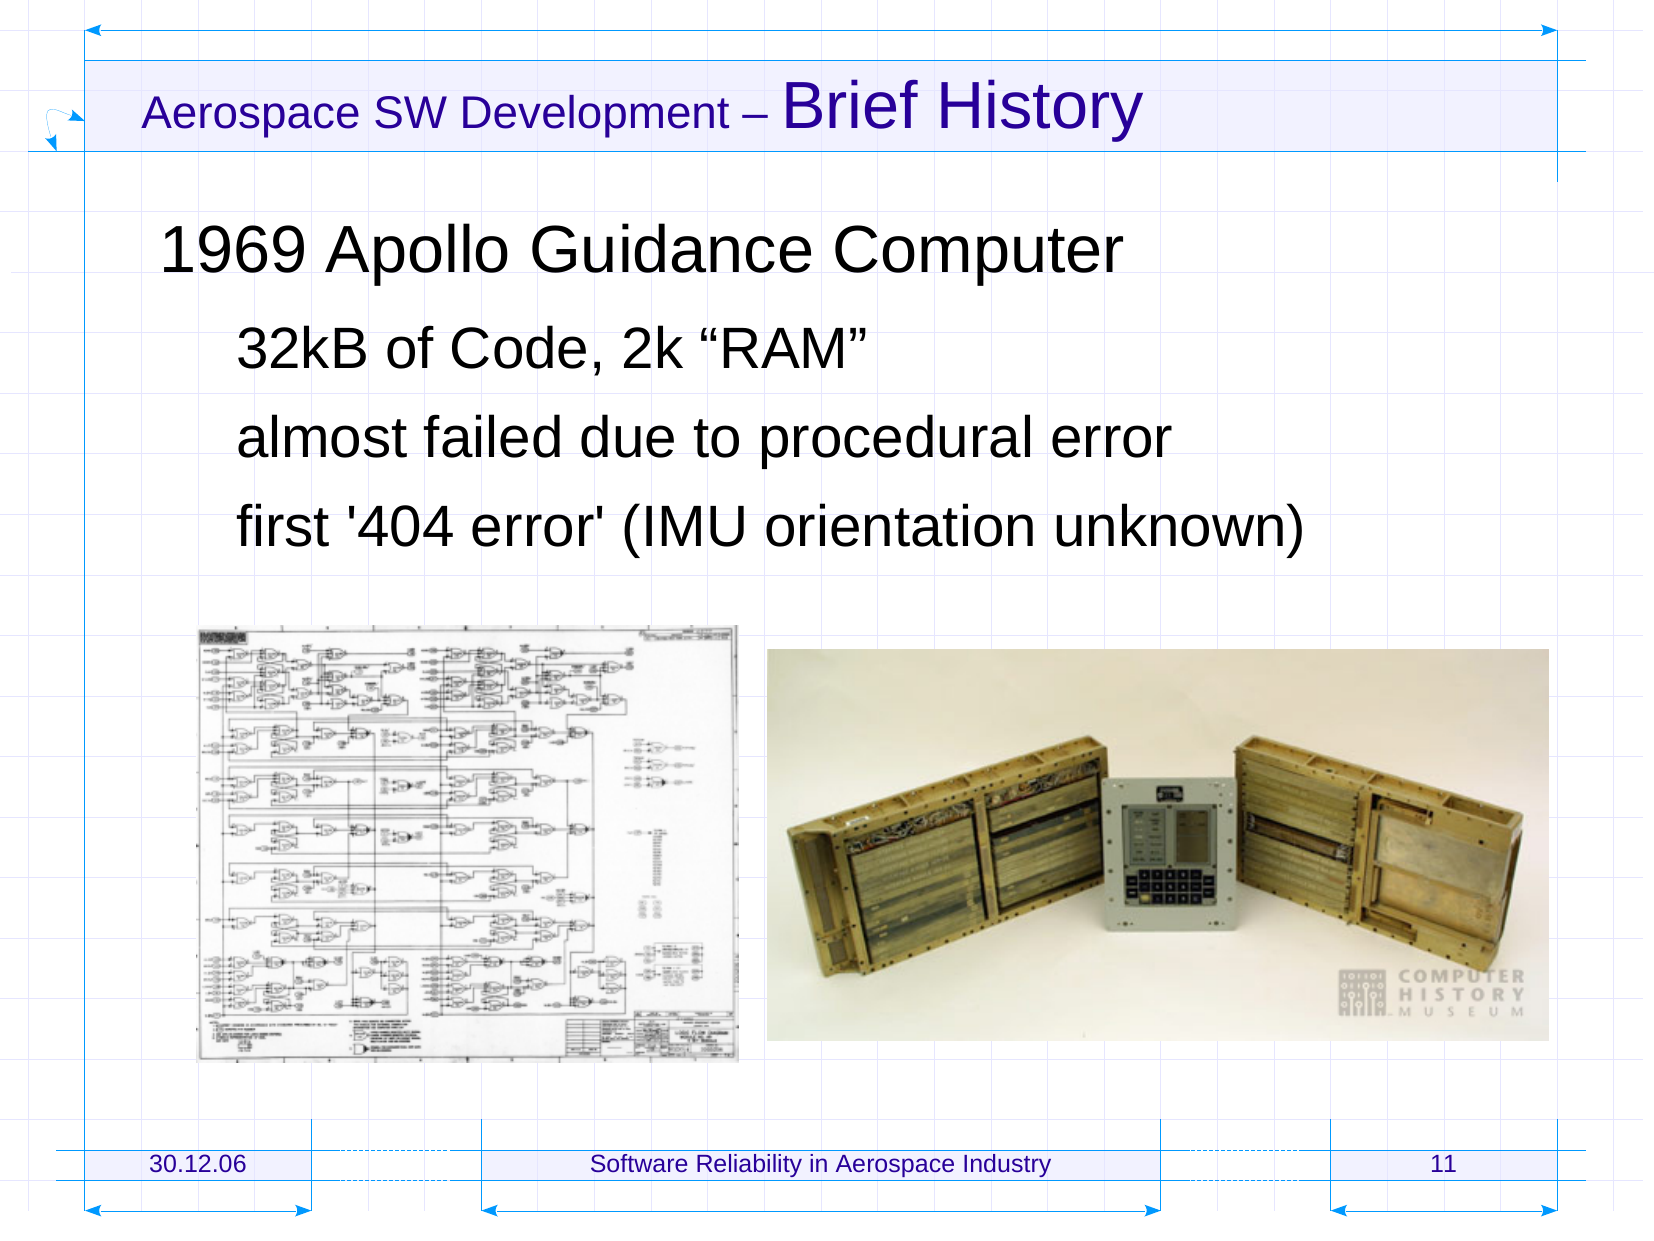

# Aerospace SW Development – Brief History
1969 Apollo Guidance Computer
32kB of Code, 2k “RAM”
almost failed due to procedural error
first '404 error' (IMU orientation unknown)
30.12.06
Software Reliability in Aerospace Industry
11